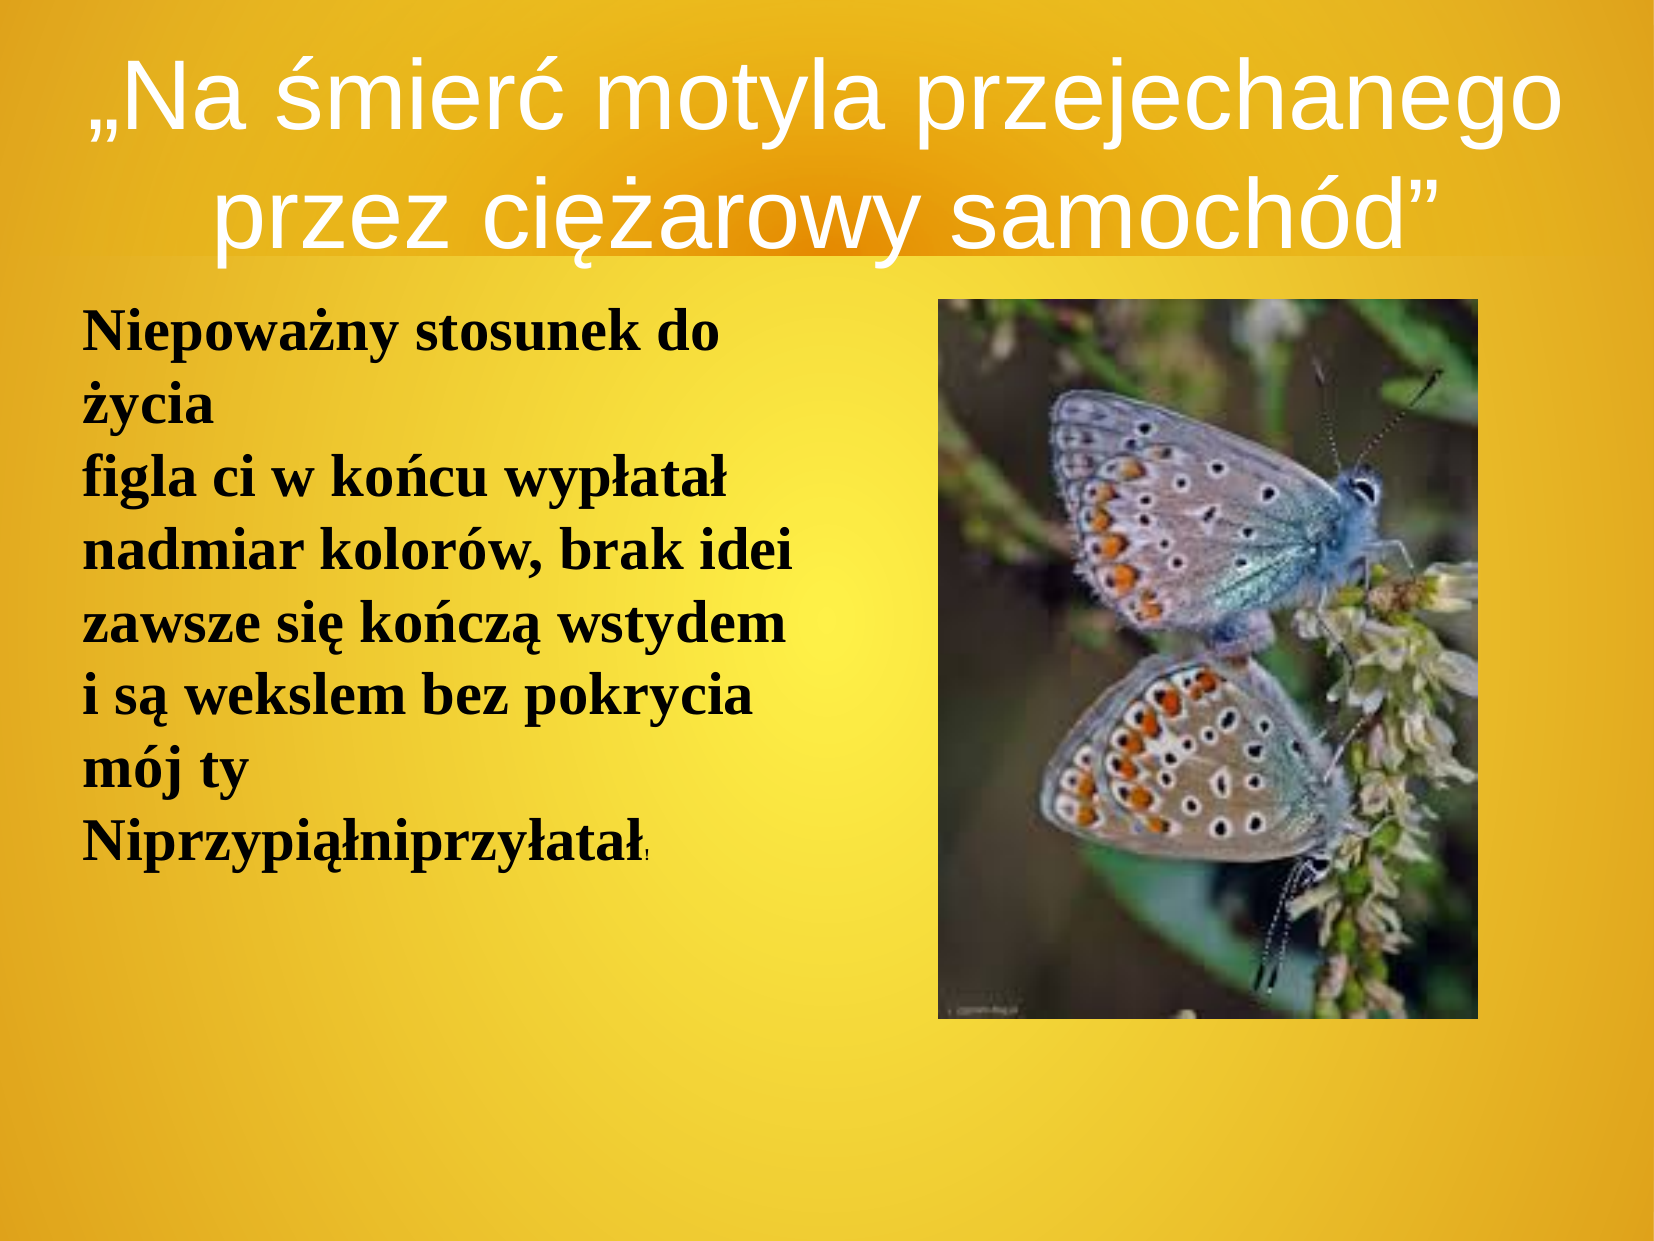

# „Na śmierć motyla przejechanego przez ciężarowy samochód”
Niepoważny stosunek do życia
figla ci w końcu wypłatał
nadmiar kolorów, brak idei
zawsze się kończą wstydem
i są wekslem bez pokrycia
mój ty Niprzypiąłniprzyłatał!